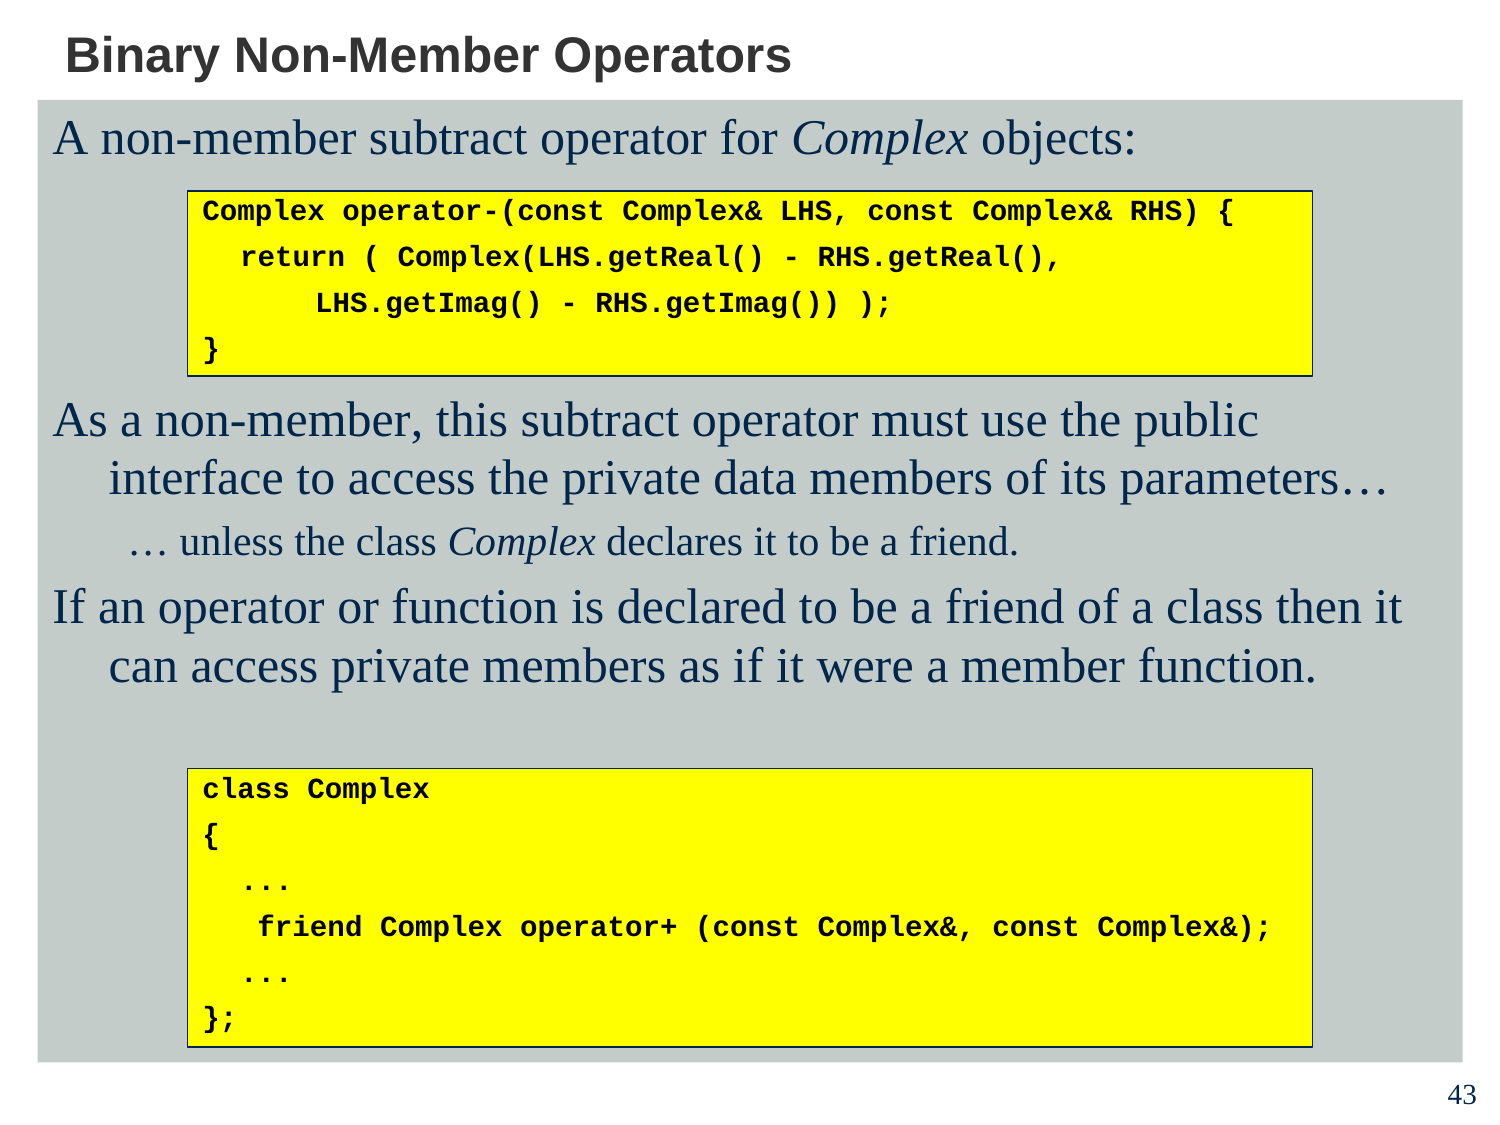

# Binary Non-Member Operators
A non-member subtract operator for Complex objects:
As a non-member, this subtract operator must use the public interface to access the private data members of its parameters…
… unless the class Complex declares it to be a friend.
If an operator or function is declared to be a friend of a class then it can access private members as if it were a member function.
Complex operator-(const Complex& LHS, const Complex& RHS) {
	return ( Complex(LHS.getReal() - RHS.getReal(),
		LHS.getImag() - RHS.getImag()) );
}
class Complex
{
	...
	 friend Complex operator+ (const Complex&, const Complex&);
	...
};